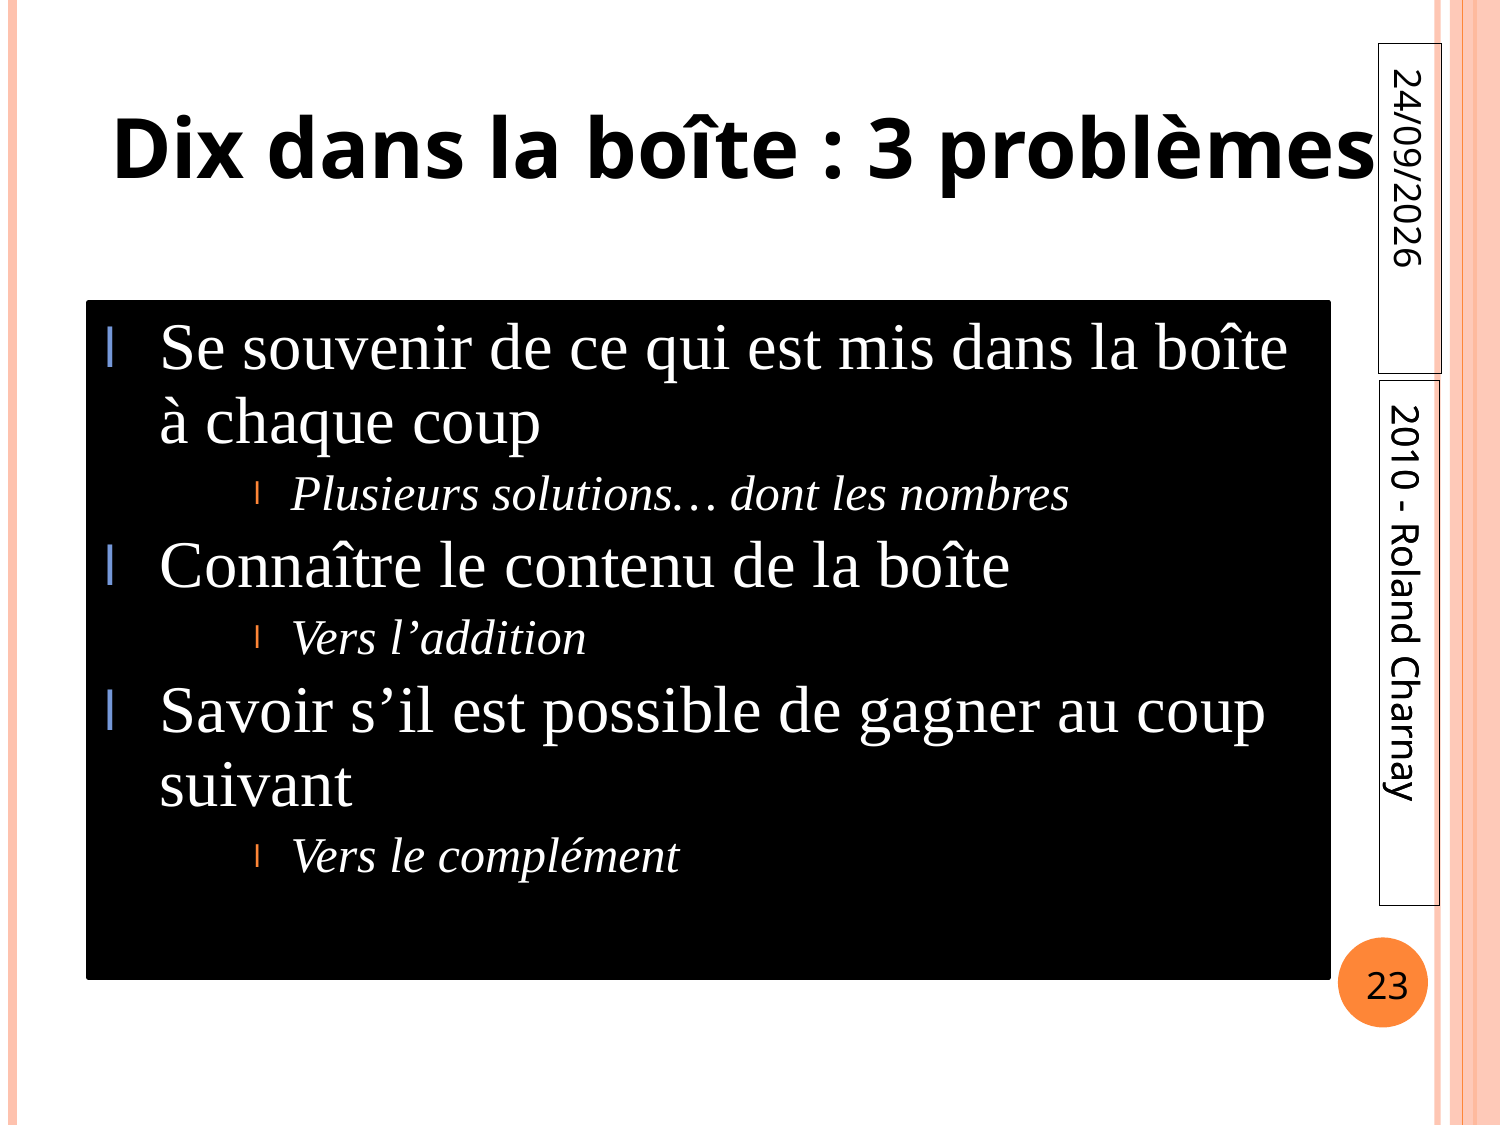

Dix dans la boîte : 3 problèmes
Se souvenir de ce qui est mis dans la boîte à chaque coup
Plusieurs solutions… dont les nombres
Connaître le contenu de la boîte
Vers l’addition
Savoir s’il est possible de gagner au coup suivant
Vers le complément
<footer>2010 - Roland Charnay